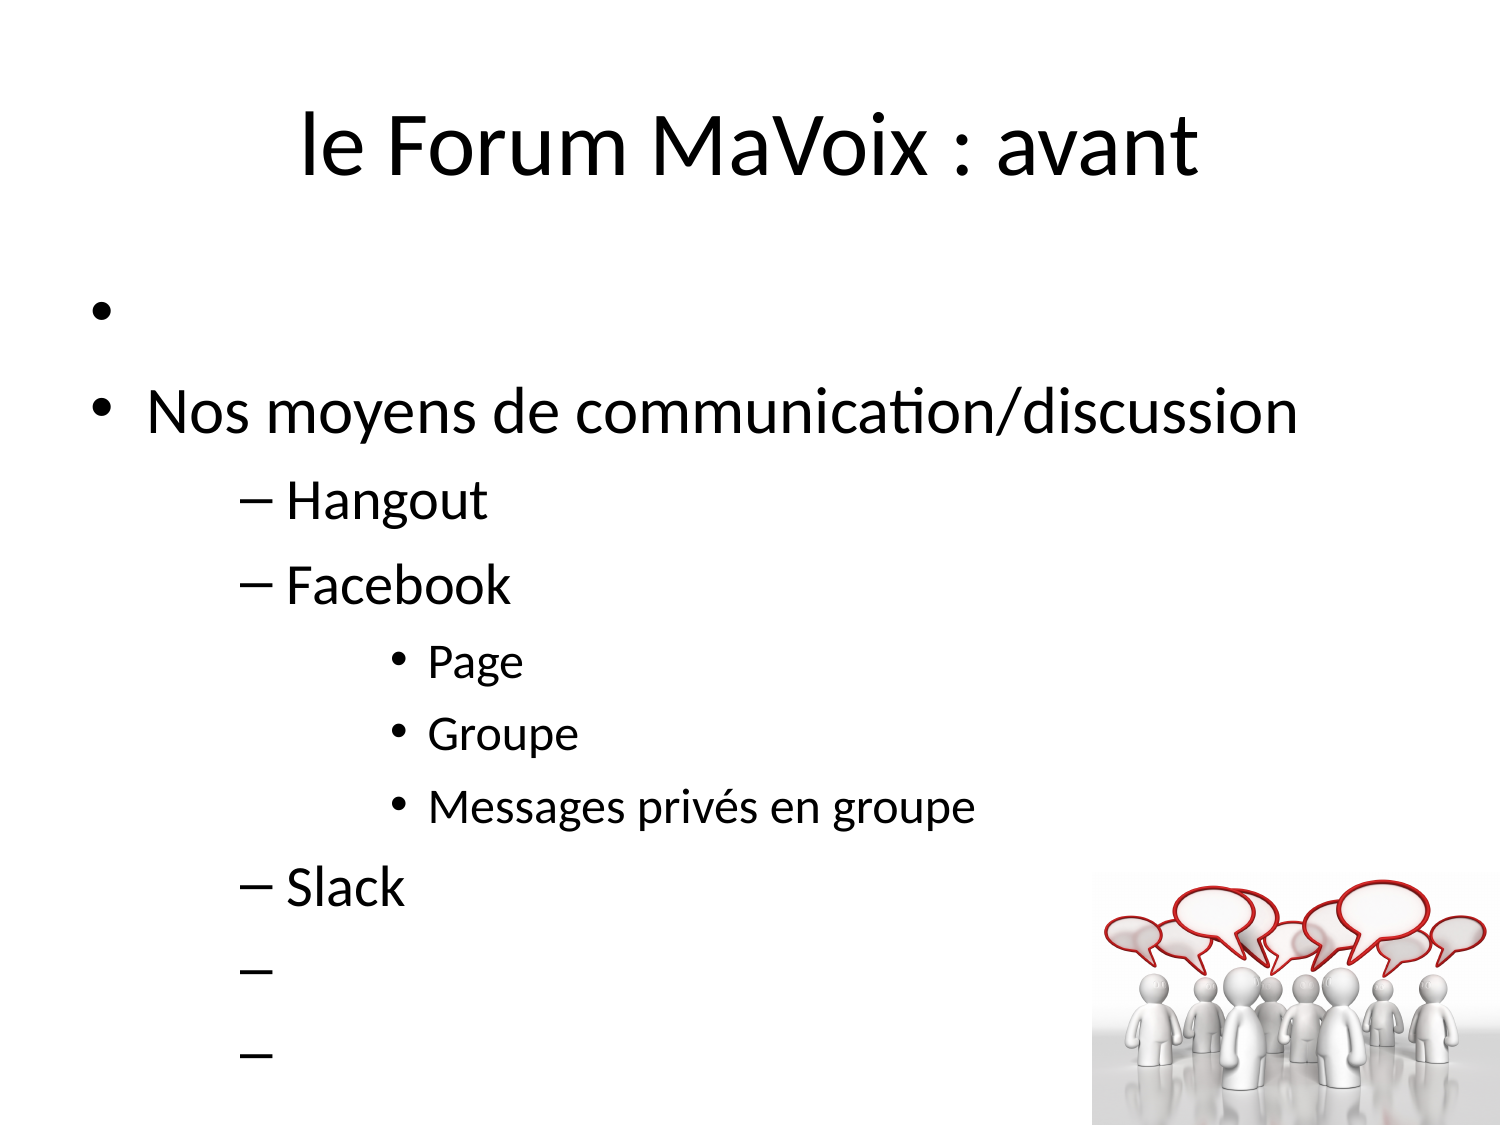

# le Forum MaVoix : avant
Nos moyens de communication/discussion
Hangout
Facebook
Page
Groupe
Messages privés en groupe
Slack